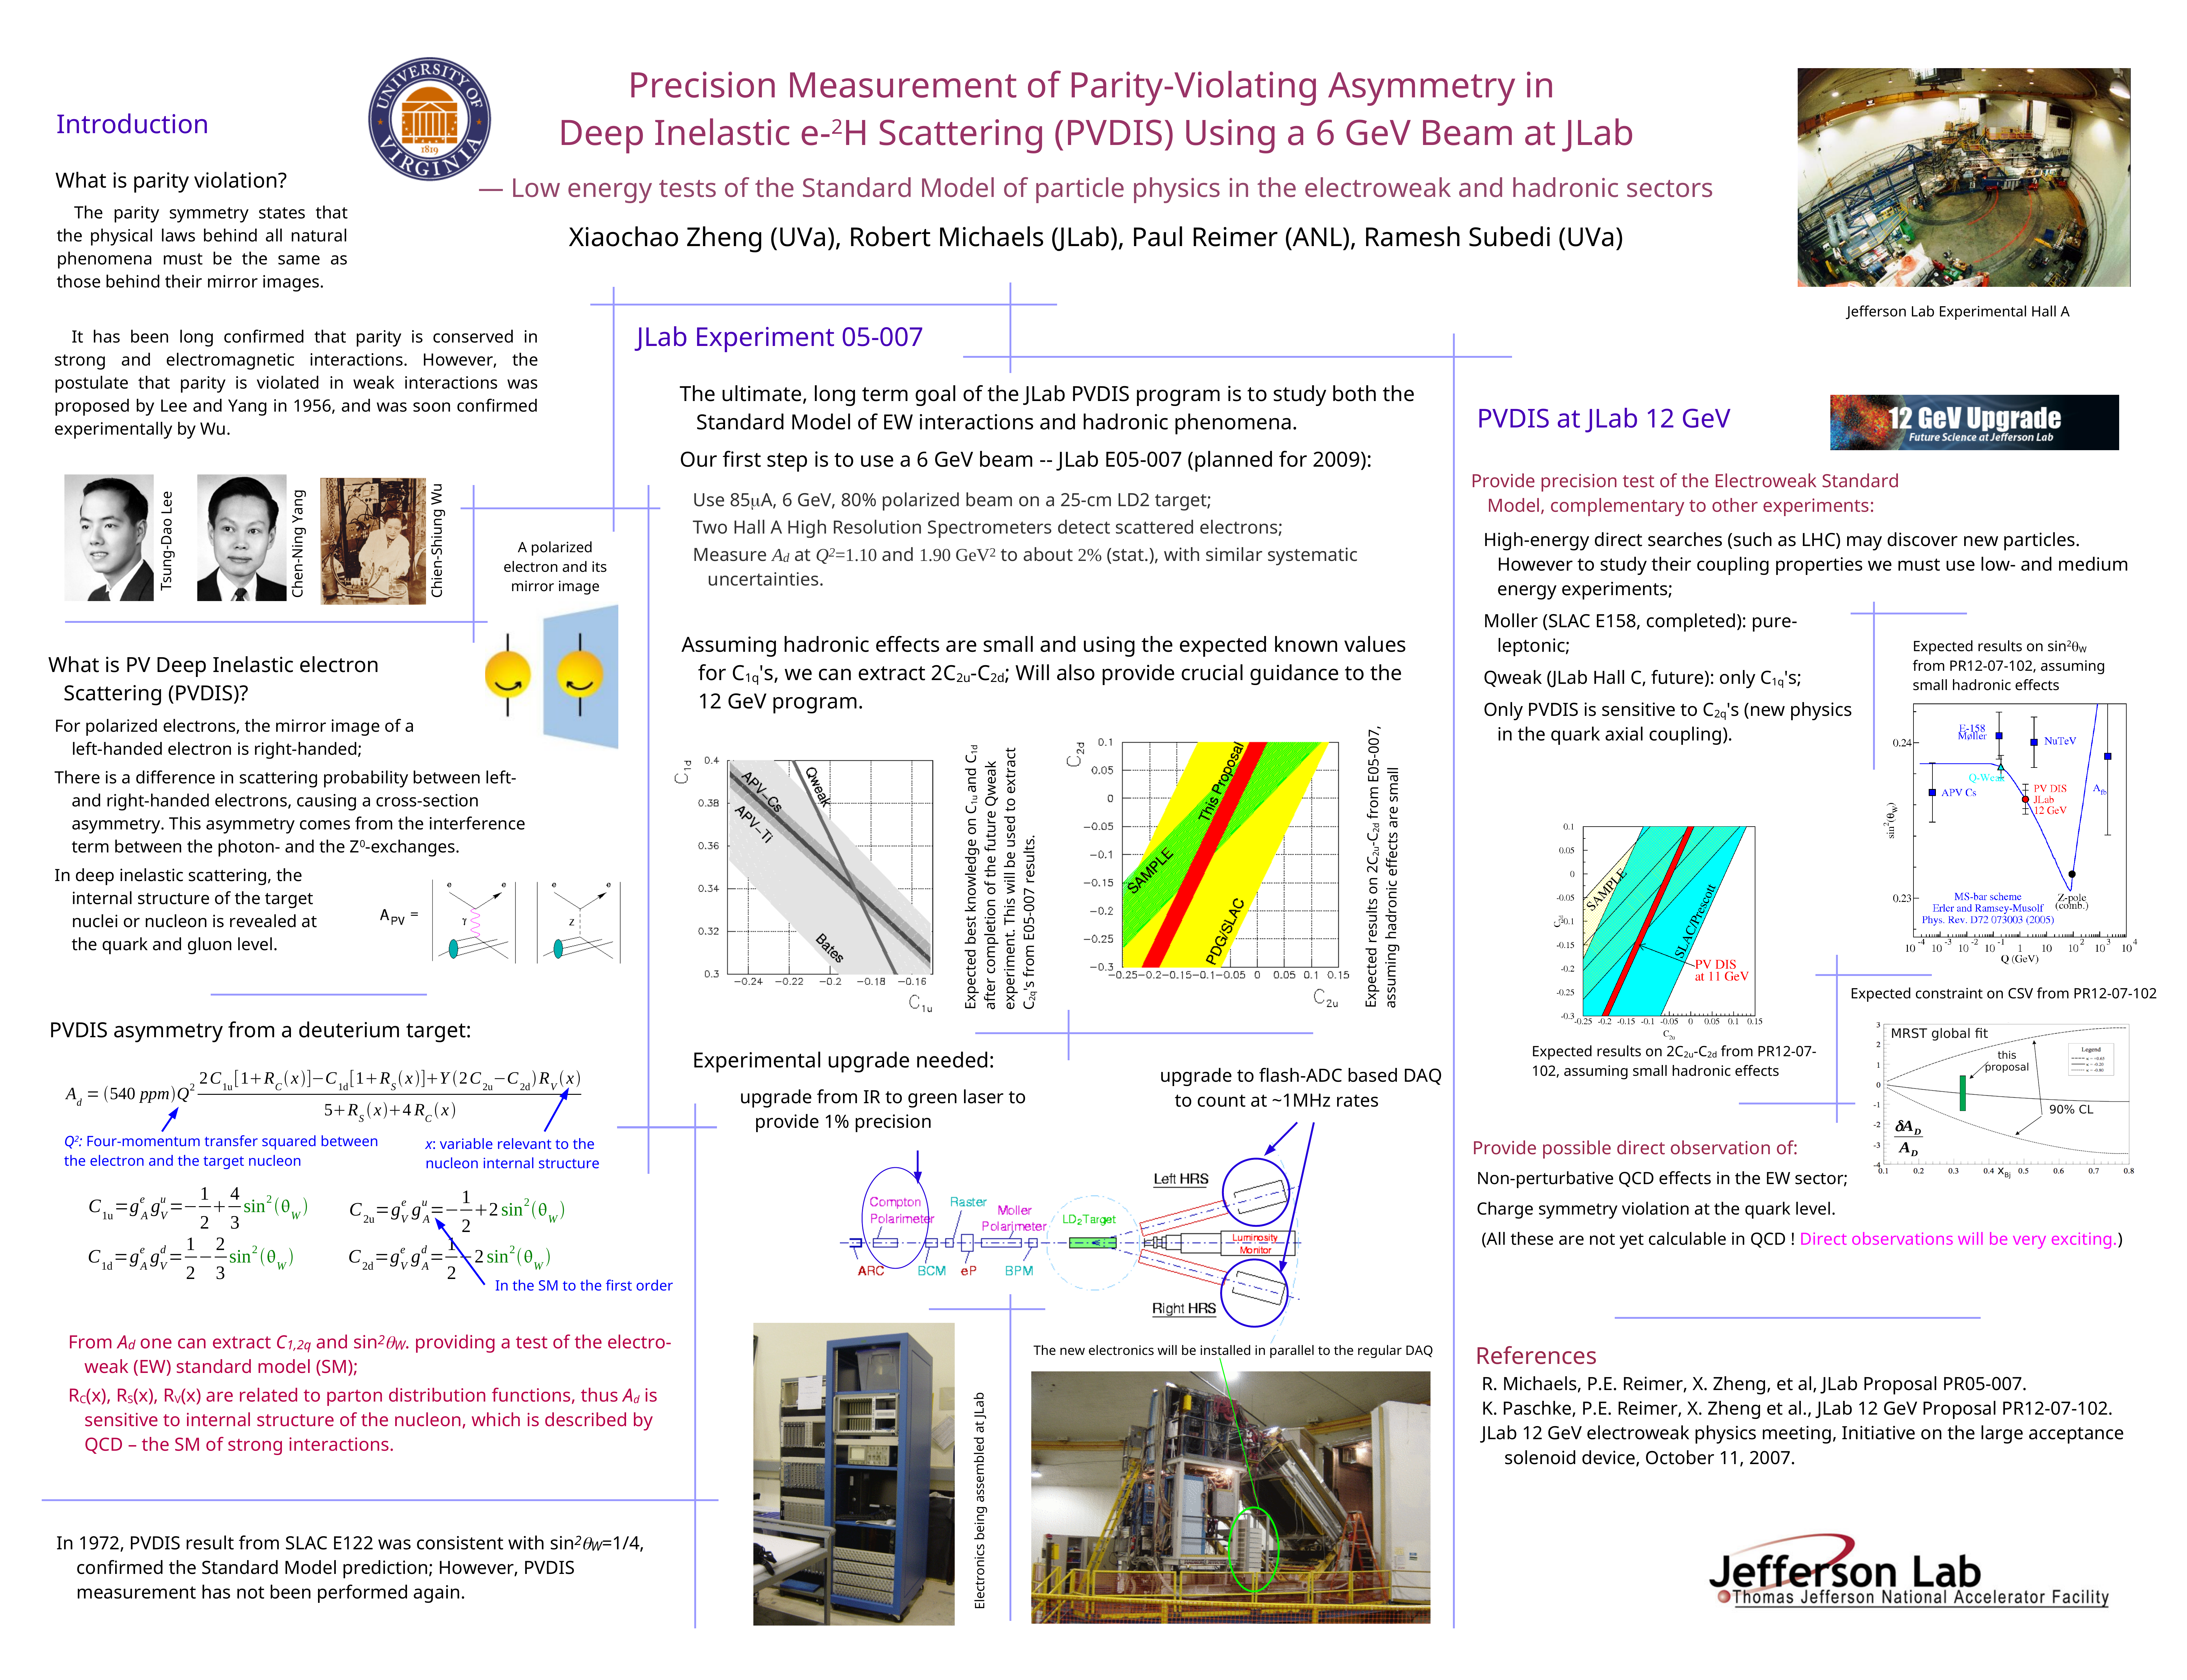

Precision Measurement of Parity-Violating Asymmetry in
Deep Inelastic e-2H Scattering (PVDIS) Using a 6 GeV Beam at JLab
— Low energy tests of the Standard Model of particle physics in the electroweak and hadronic sectors
Xiaochao Zheng (UVa), Robert Michaels (JLab), Paul Reimer (ANL), Ramesh Subedi (UVa)
Introduction
What is parity violation?
 The parity symmetry states that the physical laws behind all natural phenomena must be the same as those behind their mirror images.
Jefferson Lab Experimental Hall A
JLab Experiment 05-007
 It has been long confirmed that parity is conserved in strong and electromagnetic interactions. However, the postulate that parity is violated in weak interactions was proposed by Lee and Yang in 1956, and was soon confirmed experimentally by Wu.
The ultimate, long term goal of the JLab PVDIS program is to study both the Standard Model of EW interactions and hadronic phenomena.
Our first step is to use a 6 GeV beam -- JLab E05-007 (planned for 2009):
Use 85mA, 6 GeV, 80% polarized beam on a 25-cm LD2 target;
Two Hall A High Resolution Spectrometers detect scattered electrons;
Measure Ad at Q2=1.10 and 1.90 GeV2 to about 2% (stat.), with similar systematic uncertainties.
PVDIS at JLab 12 GeV
Provide precision test of the Electroweak Standard Model, complementary to other experiments:
High-energy direct searches (such as LHC) may discover new particles. However to study their coupling properties we must use low- and medium energy experiments;
Moller (SLAC E158, completed): pure-leptonic;
Qweak (JLab Hall C, future): only C1q's;
Only PVDIS is sensitive to C2q's (new physics in the quark axial coupling).
Tsung-Dao Lee
Chien-Shiung Wu
Chen-Ning Yang
A polarized electron and its mirror image
Assuming hadronic effects are small and using the expected known values for C1q's, we can extract 2C2u-C2d; Will also provide crucial guidance to the 12 GeV program.
Expected results on sin2qW from PR12-07-102, assuming small hadronic effects
What is PV Deep Inelastic electron Scattering (PVDIS)?
For polarized electrons, the mirror image of a left-handed electron is right-handed;
There is a difference in scattering probability between left- and right-handed electrons, causing a cross-section asymmetry. This asymmetry comes from the interference term between the photon- and the Z0-exchanges.
In deep inelastic scattering, the internal structure of the target nuclei or nucleon is revealed at the quark and gluon level.
Expected best knowledge on C1u and C1d after completion of the future Qweak experiment. This will be used to extract C2q's from E05-007 results.
Expected results on 2C2u-C2d from E05-007, assuming hadronic effects are small
Expected constraint on CSV from PR12-07-102
# PVDIS asymmetry from a deuterium target:
MRST global fit
this proposal
90% CL
xBj
Expected results on 2C2u-C2d from PR12-07-102, assuming small hadronic effects
Experimental upgrade needed:
upgrade to flash-ADC based DAQ to count at ~1MHz rates
Q2: Four-momentum transfer squared between the electron and the target nucleon
x: variable relevant to the nucleon internal structure
In the SM to the first order
upgrade from IR to green laser to provide 1% precision
Provide possible direct observation of:
Non-perturbative QCD effects in the EW sector;
Charge symmetry violation at the quark level.
(All these are not yet calculable in QCD ! Direct observations will be very exciting.)
From Ad one can extract C1,2q and sin2qW. providing a test of the electro-weak (EW) standard model (SM);
RC(x), RS(x), RV(x) are related to parton distribution functions, thus Ad is sensitive to internal structure of the nucleon, which is described by QCD – the SM of strong interactions.
Electronics being assembled at JLab
The new electronics will be installed in parallel to the regular DAQ
References
R. Michaels, P.E. Reimer, X. Zheng, et al, JLab Proposal PR05-007.
K. Paschke, P.E. Reimer, X. Zheng et al., JLab 12 GeV Proposal PR12-07-102.
JLab 12 GeV electroweak physics meeting, Initiative on the large acceptance solenoid device, October 11, 2007.
In 1972, PVDIS result from SLAC E122 was consistent with sin2qW=1/4, confirmed the Standard Model prediction; However, PVDIS measurement has not been performed again.